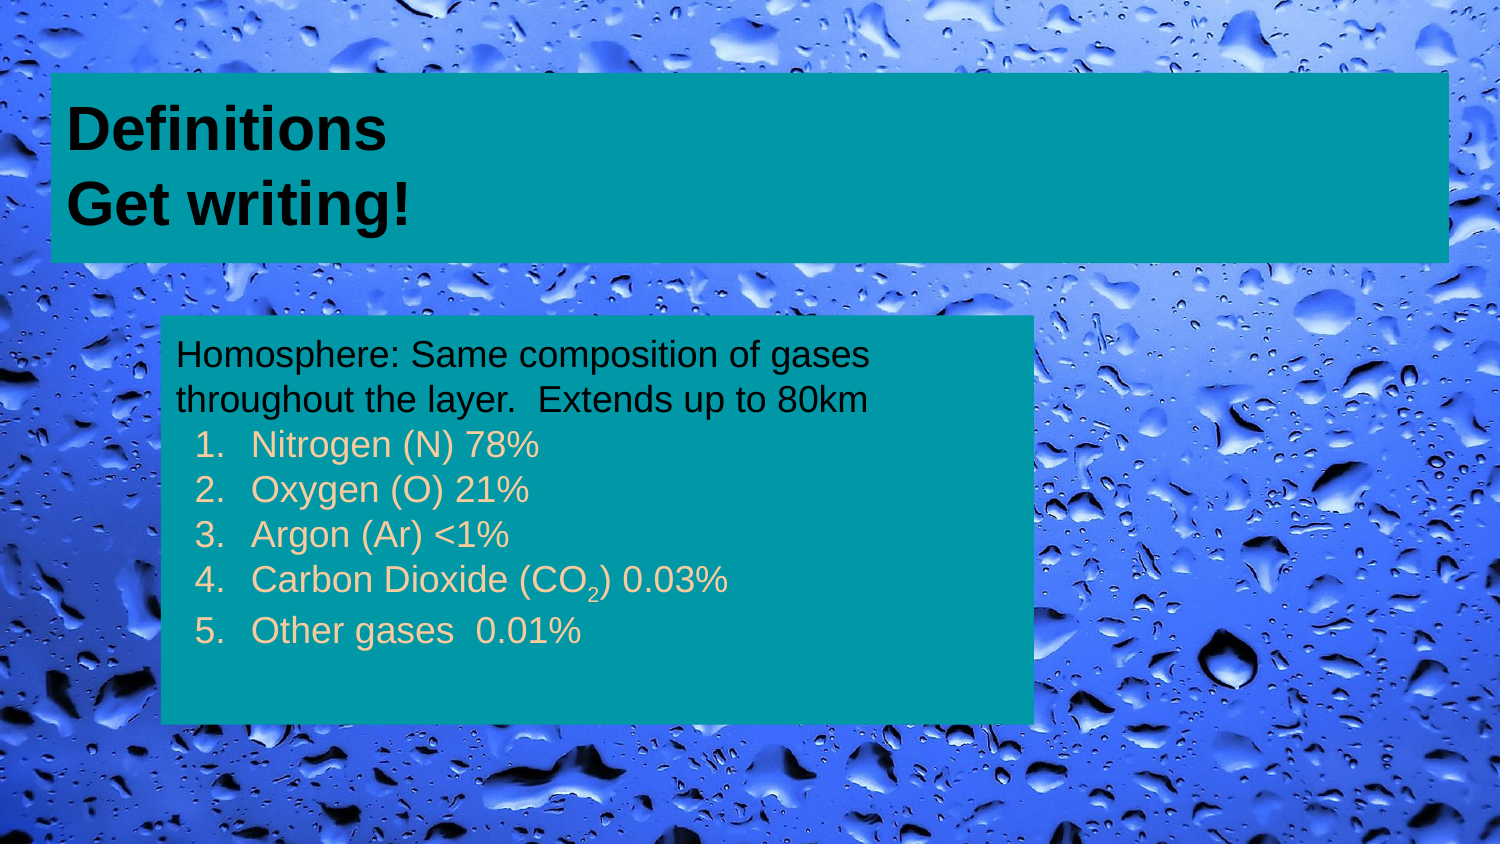

# Definitions Get writing!
Homosphere: Same composition of gases throughout the layer. Extends up to 80km
Nitrogen (N) 78%
Oxygen (O) 21%
Argon (Ar) <1%
Carbon Dioxide (CO2) 0.03%
Other gases 0.01%